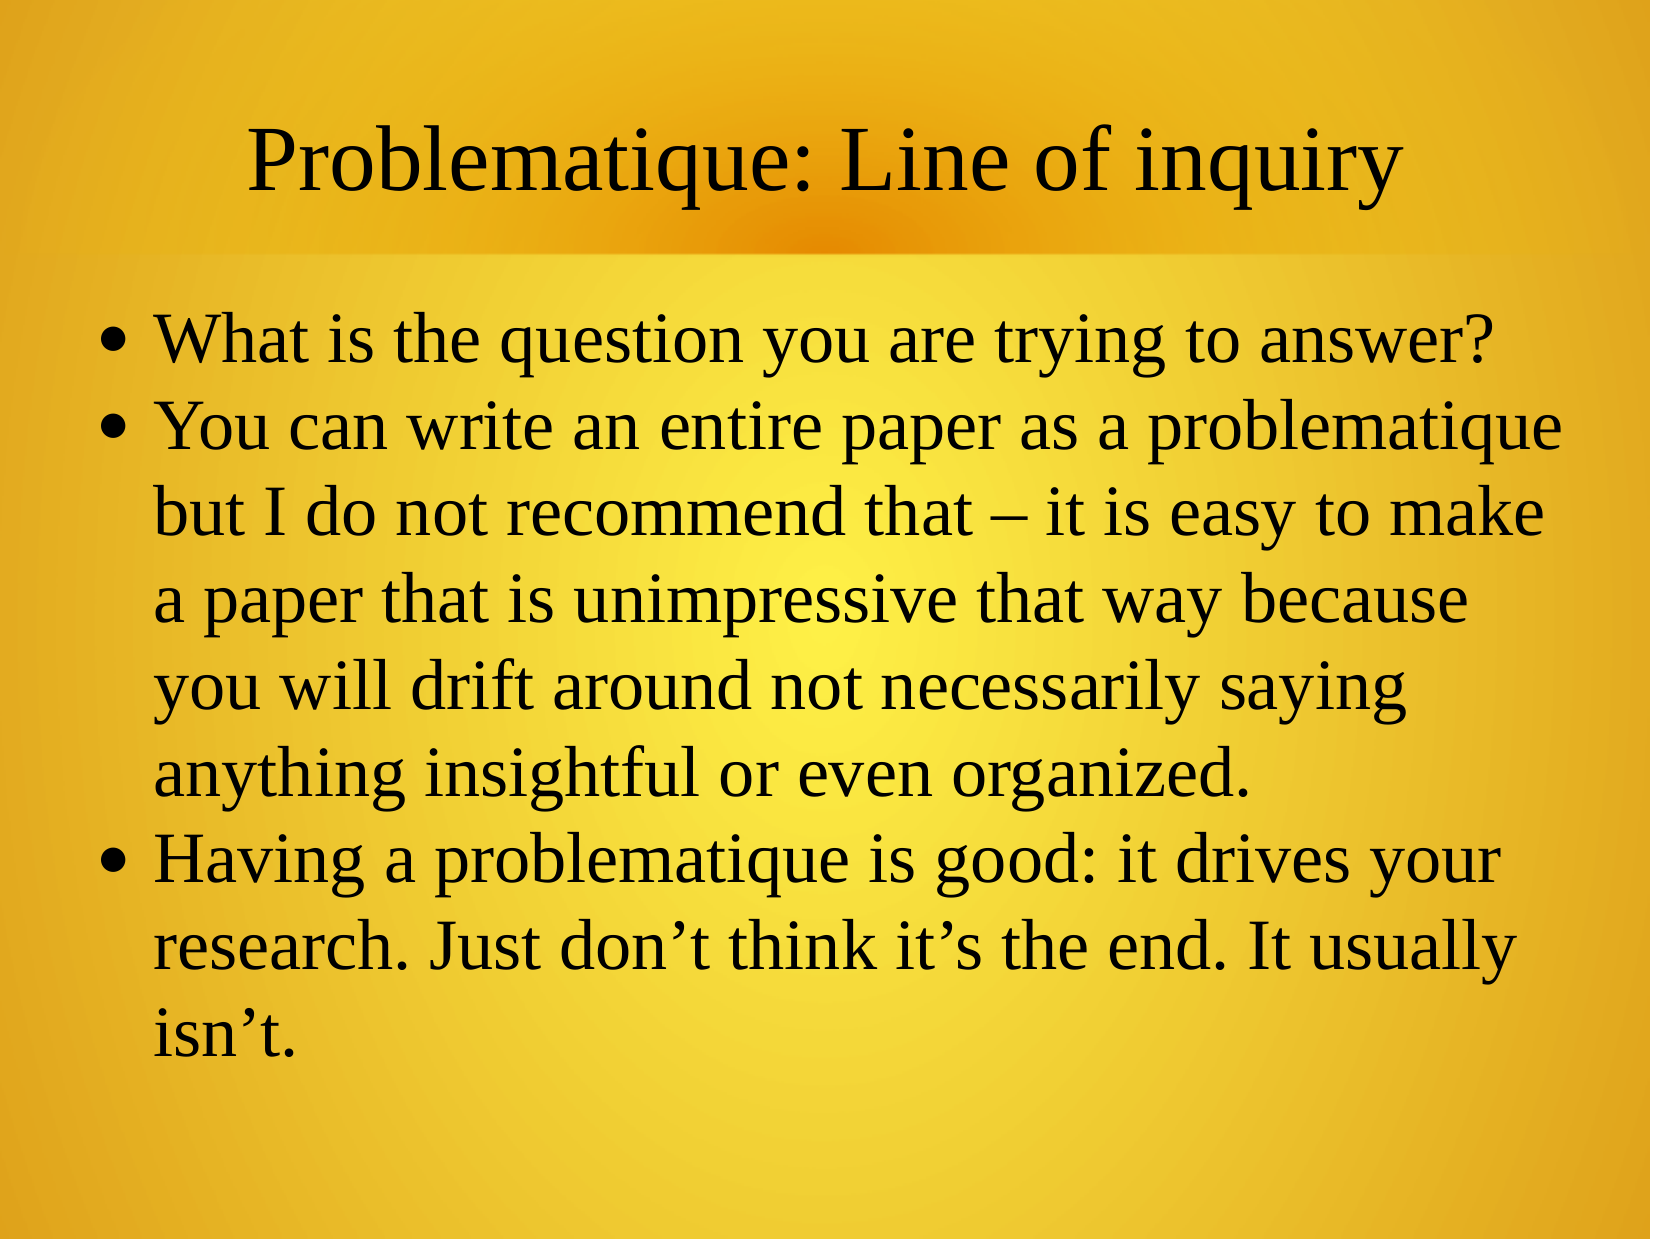

Problematique: Line of inquiry
What is the question you are trying to answer?
You can write an entire paper as a problematique but I do not recommend that – it is easy to make a paper that is unimpressive that way because you will drift around not necessarily saying anything insightful or even organized.
Having a problematique is good: it drives your research. Just don’t think it’s the end. It usually isn’t.